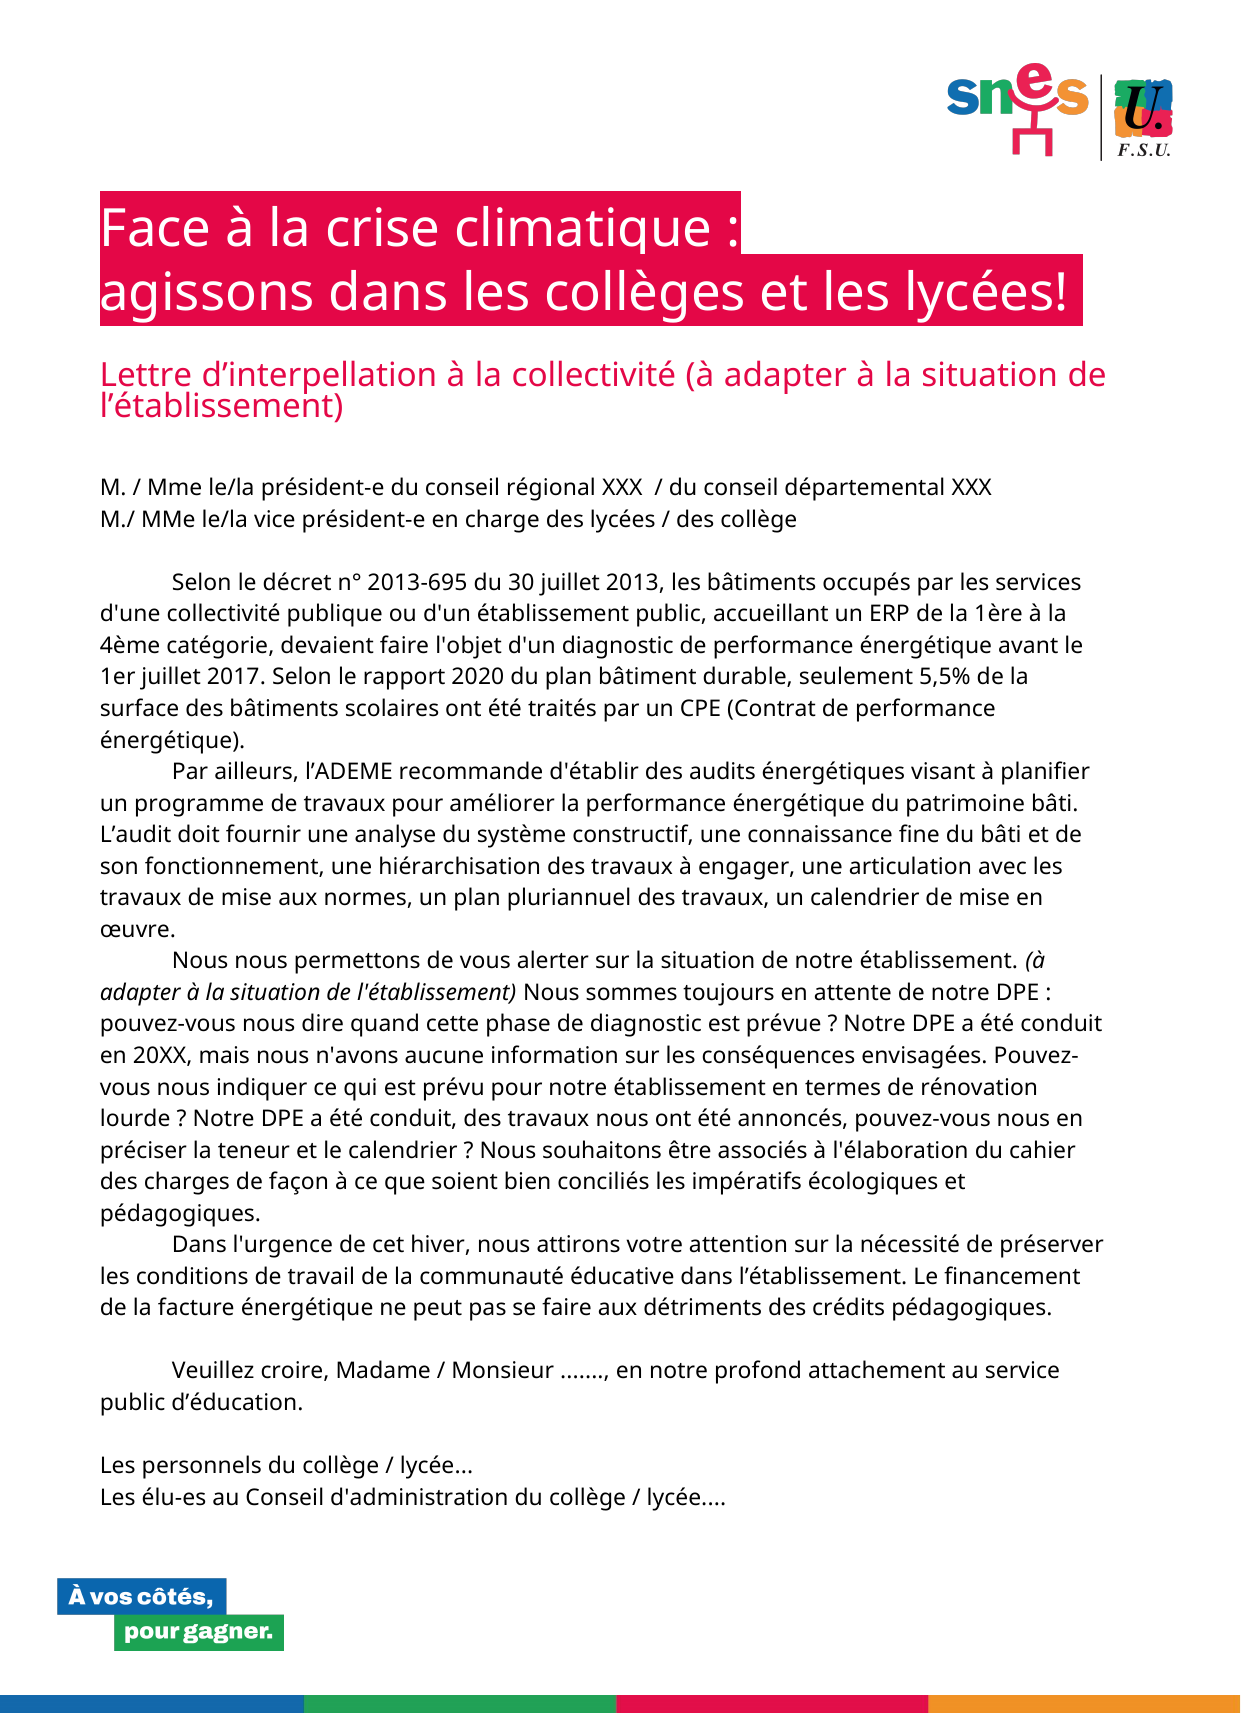

# Face à la crise climatique :
agissons dans les collèges et les lycées!
Lettre d’interpellation à la collectivité (à adapter à la situation de l’établissement)
M. / Mme le/la président-e du conseil régional XXX / du conseil départemental XXX
M./ MMe le/la vice président-e en charge des lycées / des collège
 Selon le décret n° 2013-695 du 30 juillet 2013, les bâtiments occupés par les services d'une collectivité publique ou d'un établissement public, accueillant un ERP de la 1ère à la 4ème catégorie, devaient faire l'objet d'un diagnostic de performance énergétique avant le 1er juillet 2017. Selon le rapport 2020 du plan bâtiment durable, seulement 5,5% de la surface des bâtiments scolaires ont été traités par un CPE (Contrat de performance énergétique).
 Par ailleurs, l’ADEME recommande d'établir des audits énergétiques visant à planifier un programme de travaux pour améliorer la performance énergétique du patrimoine bâti. L’audit doit fournir une analyse du système constructif, une connaissance fine du bâti et de son fonctionnement, une hiérarchisation des travaux à engager, une articulation avec les travaux de mise aux normes, un plan pluriannuel des travaux, un calendrier de mise en œuvre.
 Nous nous permettons de vous alerter sur la situation de notre établissement. (à adapter à la situation de l'établissement) Nous sommes toujours en attente de notre DPE : pouvez-vous nous dire quand cette phase de diagnostic est prévue ? Notre DPE a été conduit en 20XX, mais nous n'avons aucune information sur les conséquences envisagées. Pouvez-vous nous indiquer ce qui est prévu pour notre établissement en termes de rénovation lourde ? Notre DPE a été conduit, des travaux nous ont été annoncés, pouvez-vous nous en préciser la teneur et le calendrier ? Nous souhaitons être associés à l'élaboration du cahier des charges de façon à ce que soient bien conciliés les impératifs écologiques et pédagogiques.
 Dans l'urgence de cet hiver, nous attirons votre attention sur la nécessité de préserver les conditions de travail de la communauté éducative dans l’établissement. Le financement de la facture énergétique ne peut pas se faire aux détriments des crédits pédagogiques.
 Veuillez croire, Madame / Monsieur ......., en notre profond attachement au service public d’éducation.
Les personnels du collège / lycée...
Les élu-es au Conseil d'administration du collège / lycée....